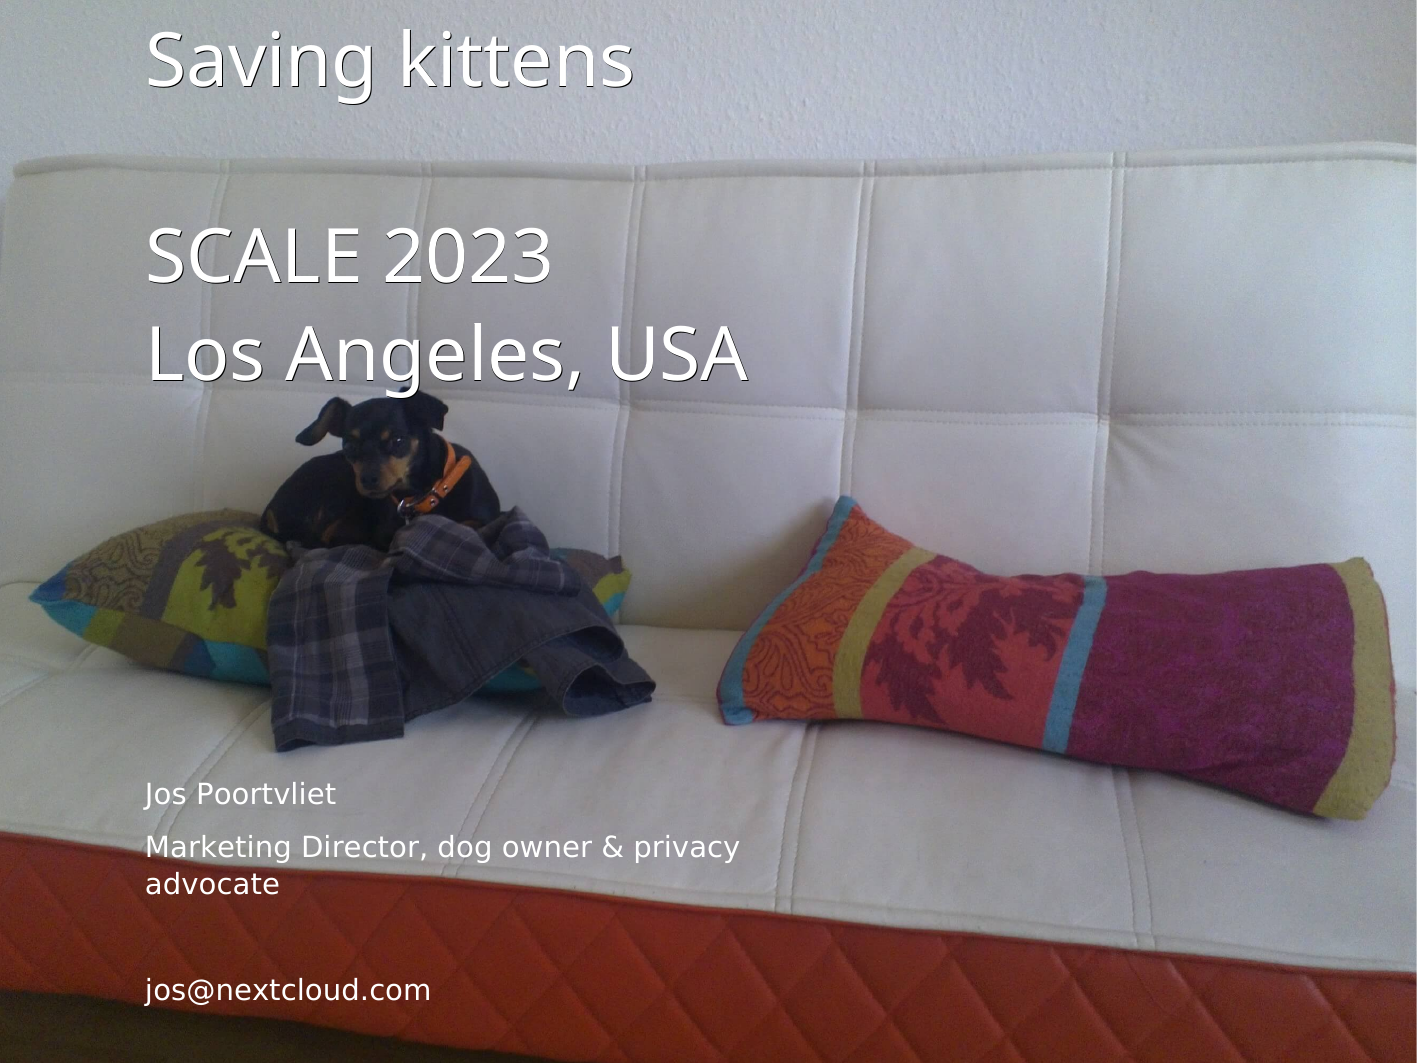

# Saving kittens SCALE 2023 Los Angeles, USA
Jos Poortvliet
Marketing Director, dog owner & privacy advocate
jos@nextcloud.com